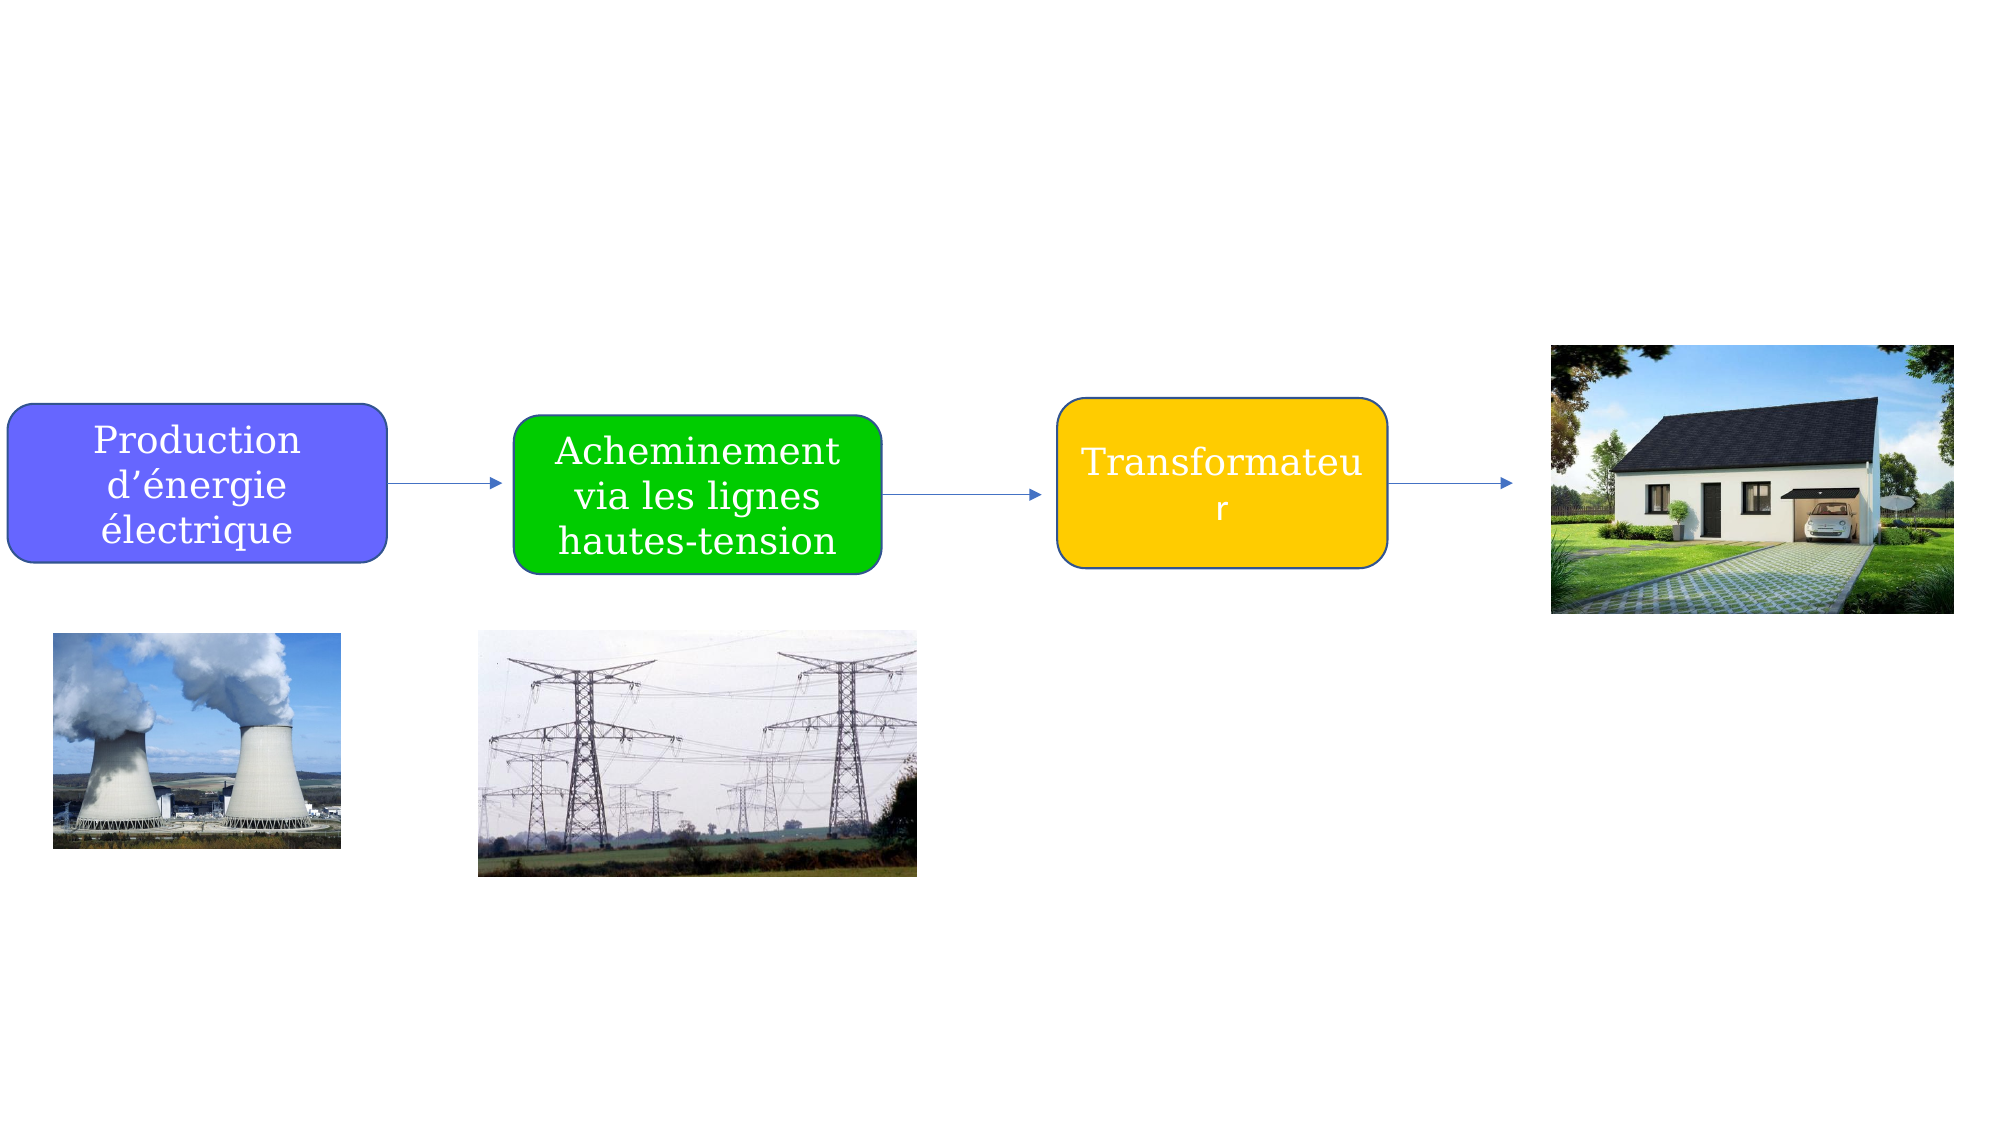

Transformateur
Production d’énergie électrique
Acheminement via les lignes hautes-tension